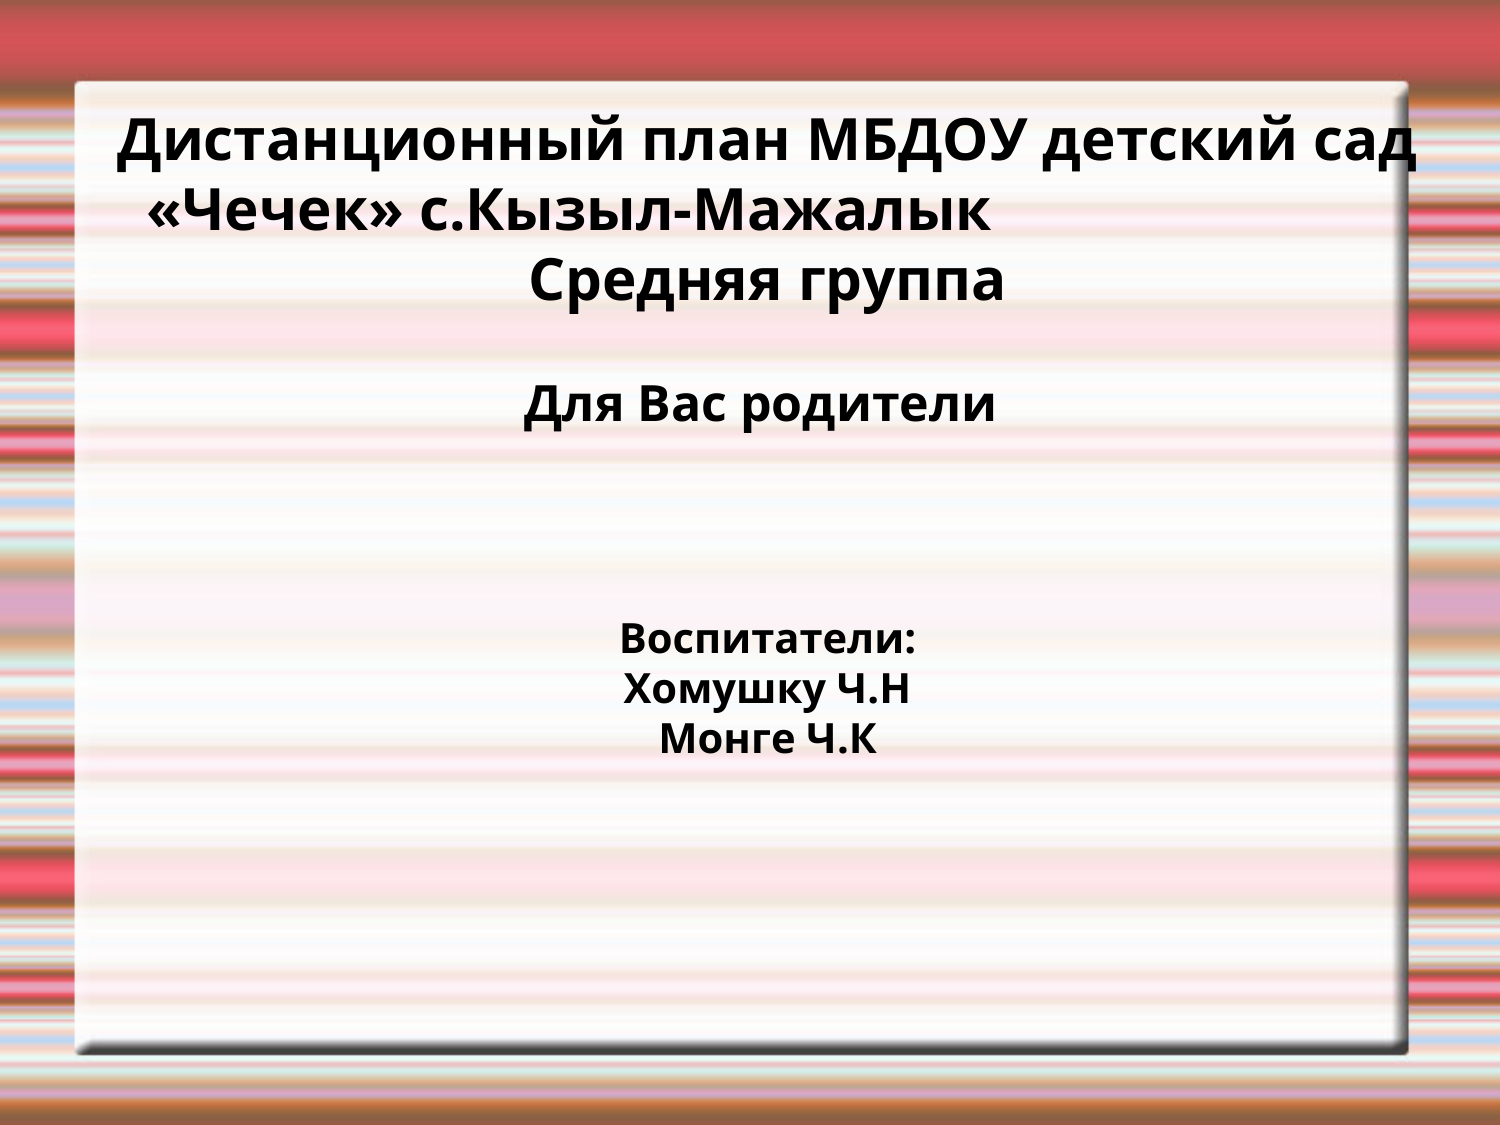

# Дистанционный план МБДОУ детский сад «Чечек» с.Кызыл-Мажалык Средняя группа Для Вас родители Воспитатели: Хомушку Ч.Н Монге Ч.К